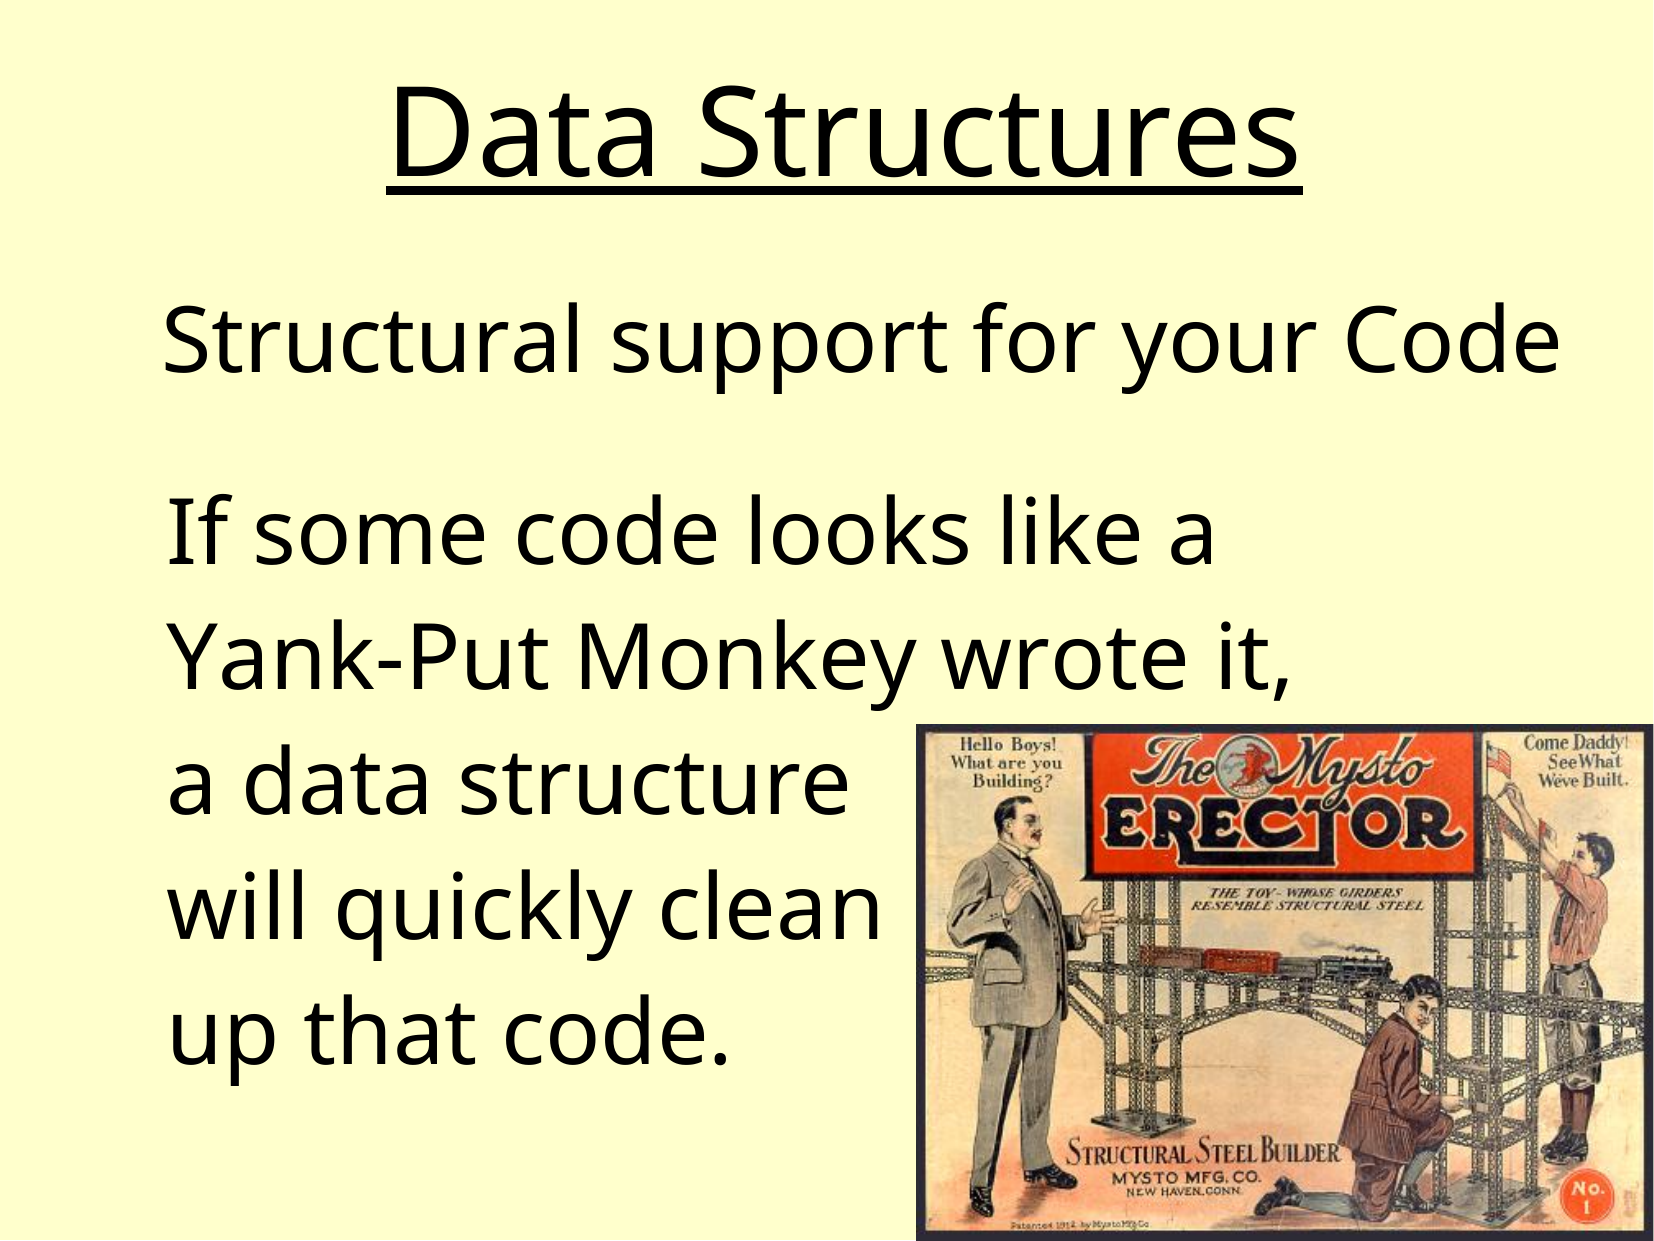

Data Structures
Structural support for your Code
If some code looks like a
Yank-Put Monkey wrote it,
a data structure
will quickly clean
up that code.